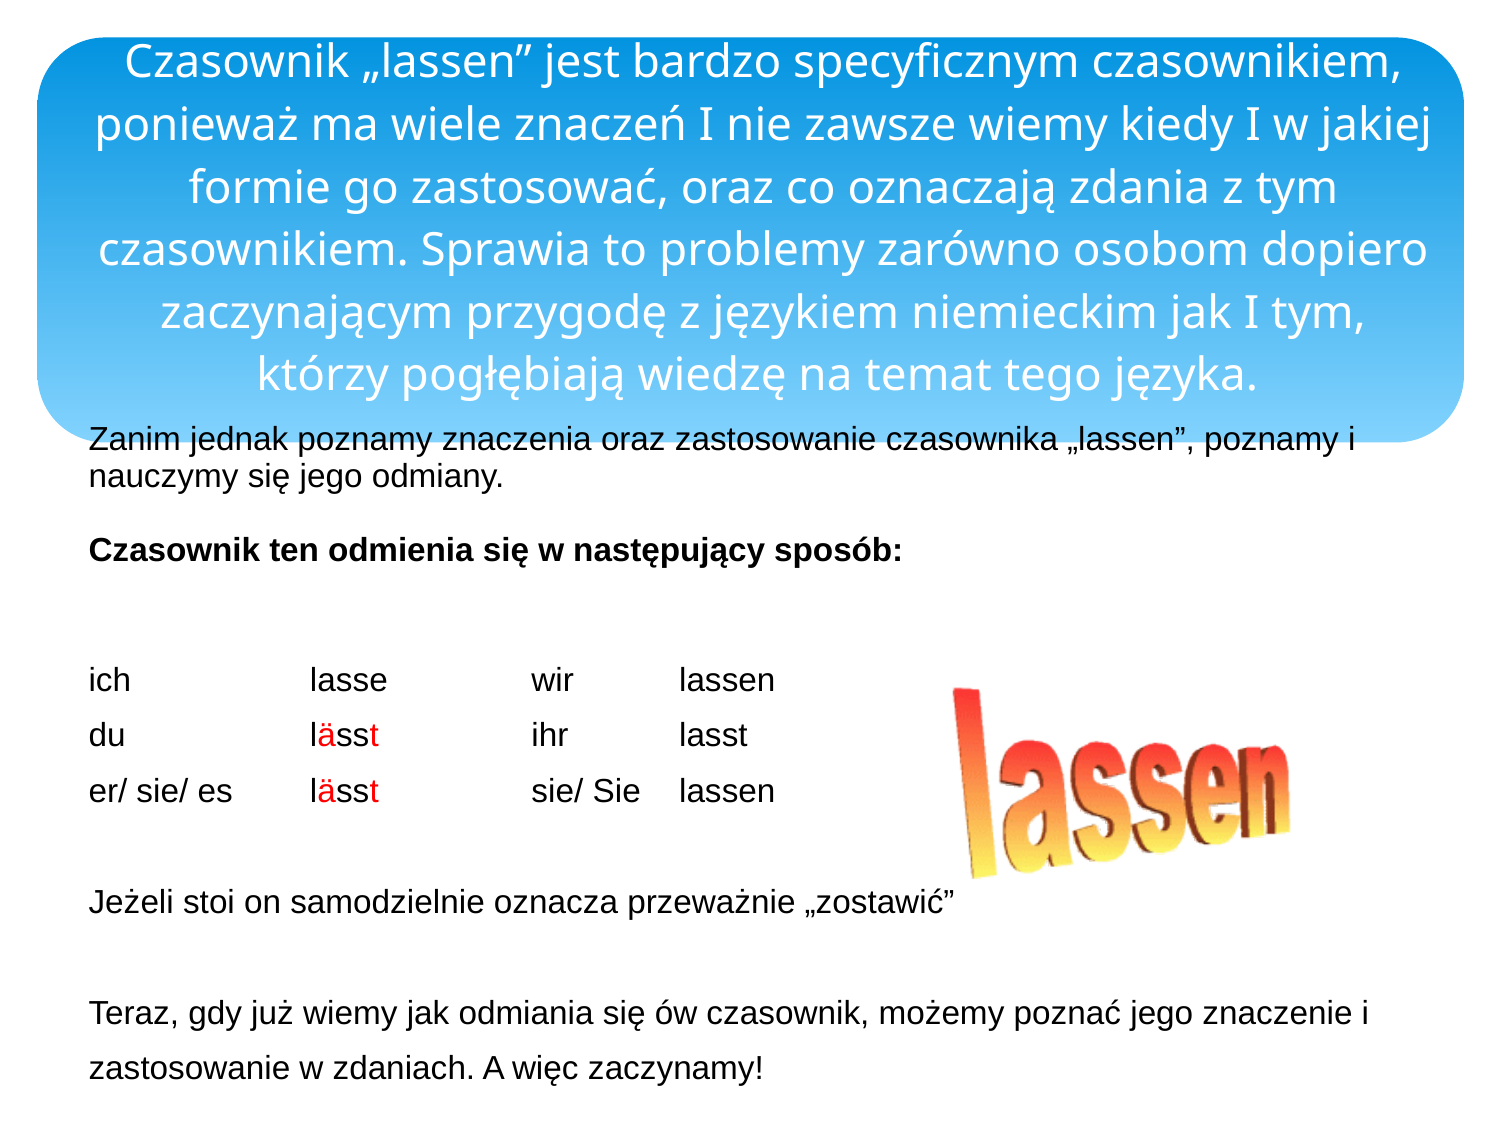

# Czasownik „lassen” jest bardzo specyficznym czasownikiem, ponieważ ma wiele znaczeń I nie zawsze wiemy kiedy I w jakiej formie go zastosować, oraz co oznaczają zdania z tym czasownikiem. Sprawia to problemy zarówno osobom dopiero zaczynającym przygodę z językiem niemieckim jak I tym, którzy pogłębiają wiedzę na temat tego języka.
Zanim jednak poznamy znaczenia oraz zastosowanie czasownika „lassen”, poznamy i nauczymy się jego odmiany.
Czasownik ten odmienia się w następujący sposób:
ich			lasse		wir		lassen
du 			lässt			ihr		lasst
er/ sie/ es 	lässt			sie/ Sie	lassen
Jeżeli stoi on samodzielnie oznacza przeważnie „zostawić”
Teraz, gdy już wiemy jak odmiania się ów czasownik, możemy poznać jego znaczenie i zastosowanie w zdaniach. A więc zaczynamy!